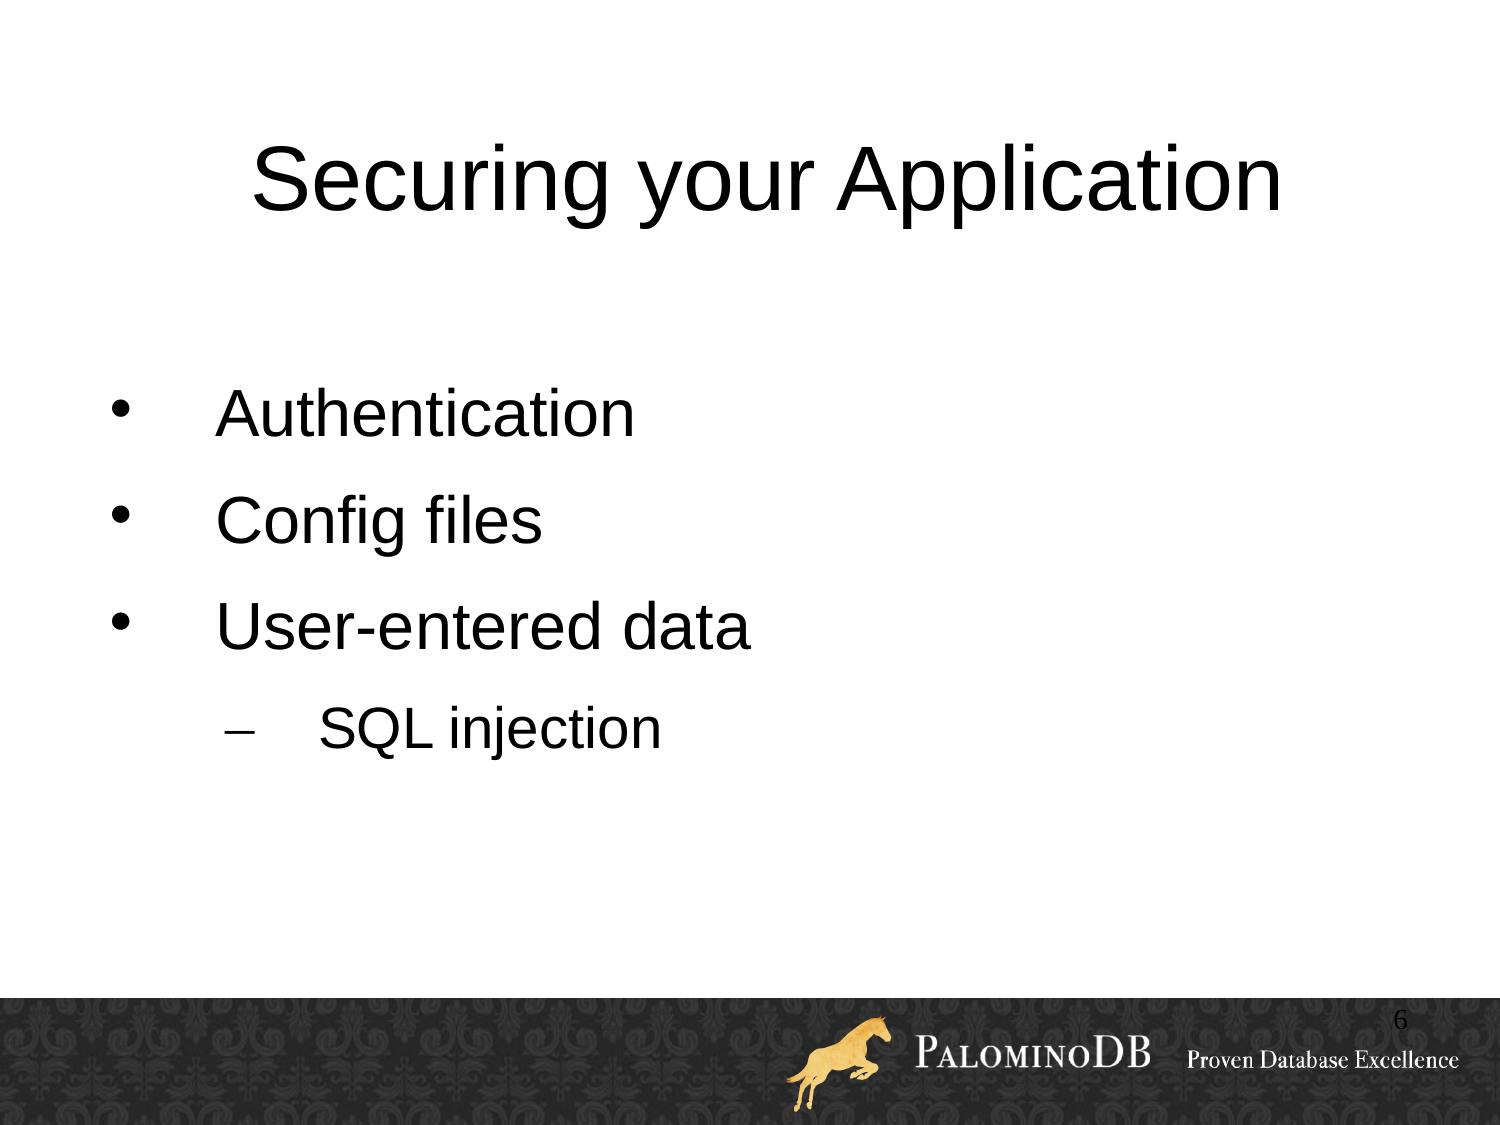

# Securing your Application
Authentication
Config files
User-entered data
SQL injection